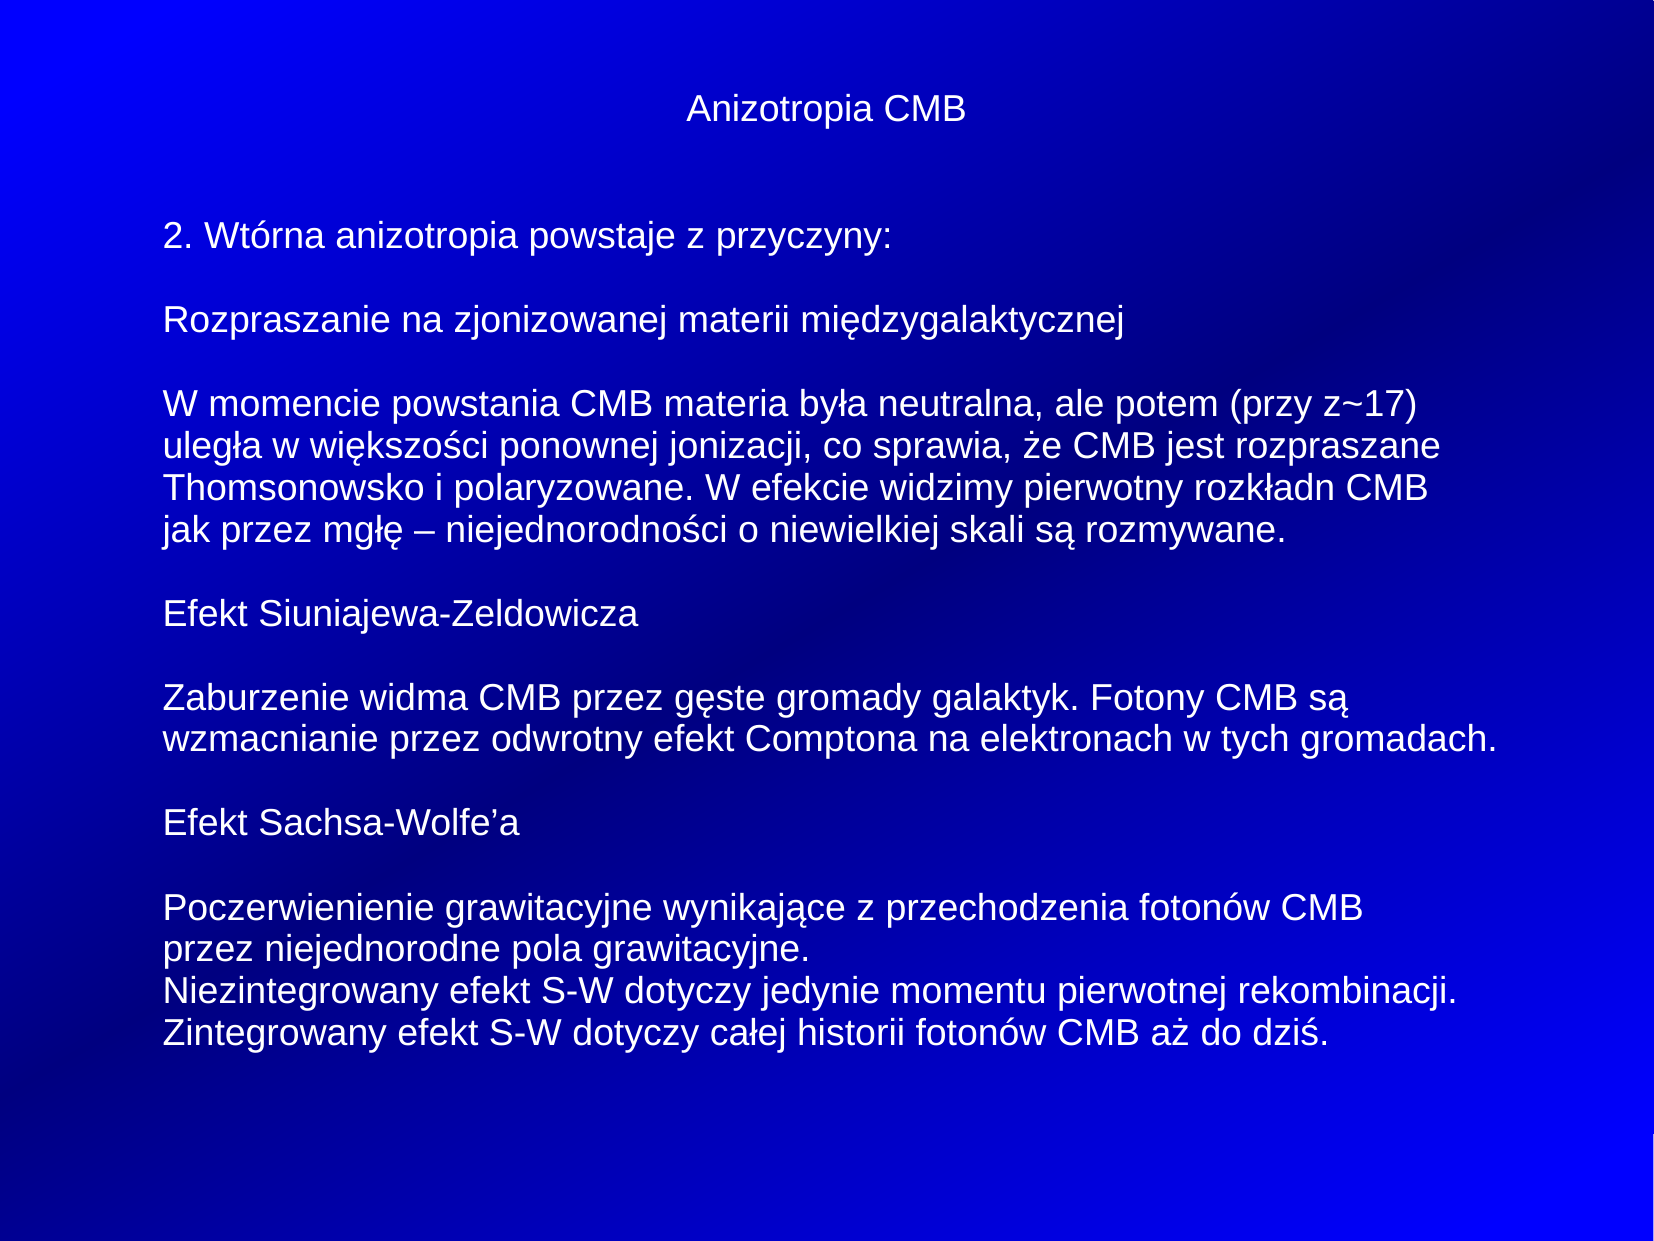

Anizotropia CMB
2. Wtórna anizotropia powstaje z przyczyny:
Rozpraszanie na zjonizowanej materii międzygalaktycznej
W momencie powstania CMB materia była neutralna, ale potem (przy z~17)
uległa w większości ponownej jonizacji, co sprawia, że CMB jest rozpraszane
Thomsonowsko i polaryzowane. W efekcie widzimy pierwotny rozkładn CMB
jak przez mgłę – niejednorodności o niewielkiej skali są rozmywane.
Efekt Siuniajewa-Zeldowicza
Zaburzenie widma CMB przez gęste gromady galaktyk. Fotony CMB są
wzmacnianie przez odwrotny efekt Comptona na elektronach w tych gromadach.
Efekt Sachsa-Wolfe’a
Poczerwienienie grawitacyjne wynikające z przechodzenia fotonów CMB
przez niejednorodne pola grawitacyjne.
Niezintegrowany efekt S-W dotyczy jedynie momentu pierwotnej rekombinacji.
Zintegrowany efekt S-W dotyczy całej historii fotonów CMB aż do dziś.